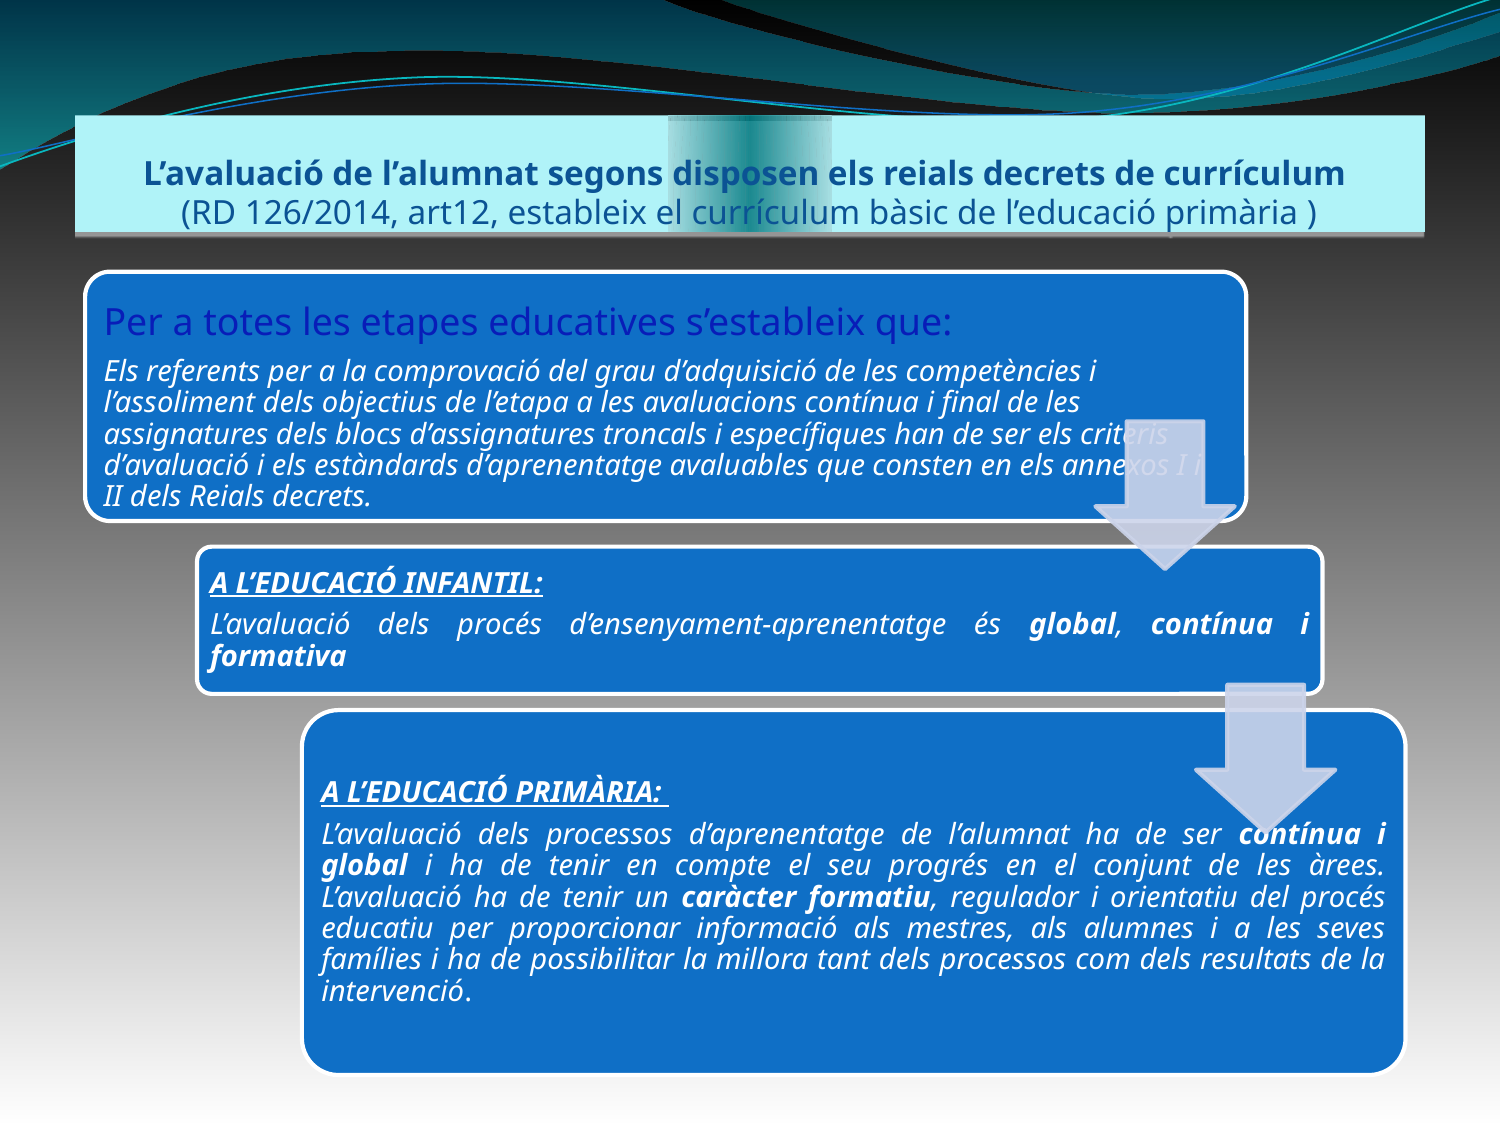

# L’avaluació de l’alumnat segons disposen els reials decrets de currículum (RD 126/2014, art12, estableix el currículum bàsic de l’educació primària )
Per a totes les etapes educatives s’estableix que:
Els referents per a la comprovació del grau d’adquisició de les competències i l’assoliment dels objectius de l’etapa a les avaluacions contínua i final de les assignatures dels blocs d’assignatures troncals i específiques han de ser els criteris d’avaluació i els estàndards d’aprenentatge avaluables que consten en els annexos I i II dels Reials decrets.
A L’EDUCACIÓ INFANTIL:
L’avaluació dels procés d’ensenyament-aprenentatge és global, contínua i formativa
A L’EDUCACIÓ PRIMÀRIA:
L’avaluació dels processos d’aprenentatge de l’alumnat ha de ser contínua i global i ha de tenir en compte el seu progrés en el conjunt de les àrees. L’avaluació ha de tenir un caràcter formatiu, regulador i orientatiu del procés educatiu per proporcionar informació als mestres, als alumnes i a les seves famílies i ha de possibilitar la millora tant dels processos com dels resultats de la intervenció.